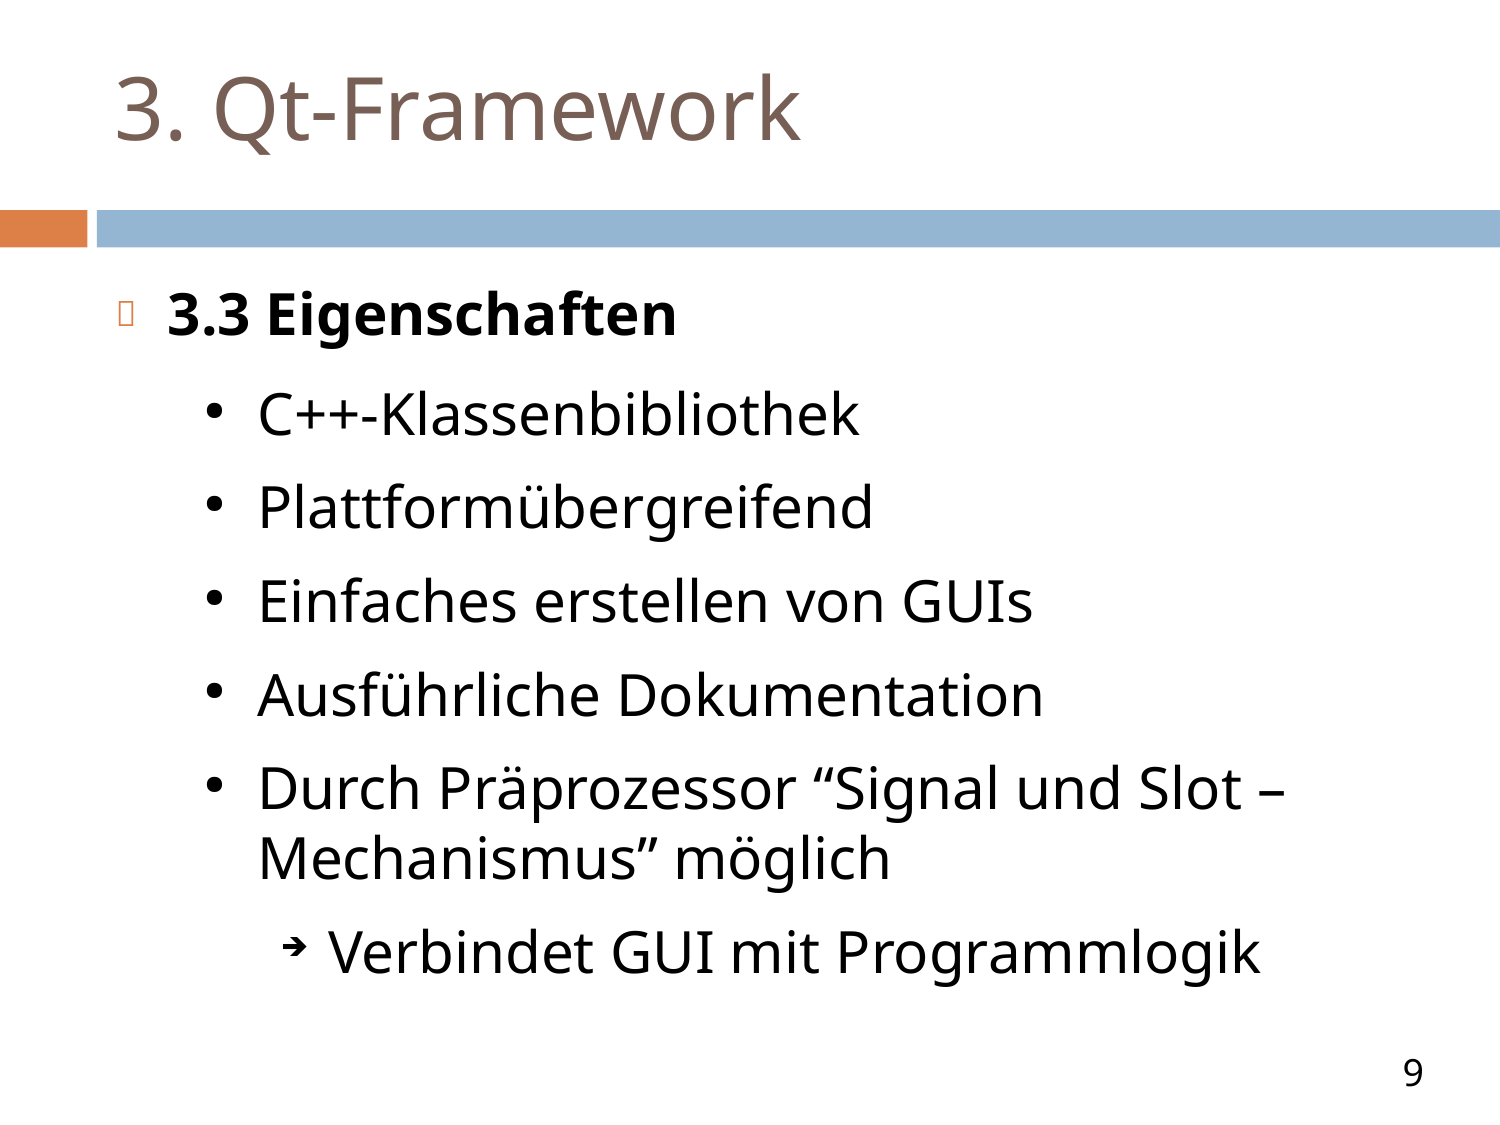

# 3. Qt-Framework
3.3 Eigenschaften
C++-Klassenbibliothek
Plattformübergreifend
Einfaches erstellen von GUIs
Ausführliche Dokumentation
Durch Präprozessor “Signal und Slot – Mechanismus” möglich
Verbindet GUI mit Programmlogik
9